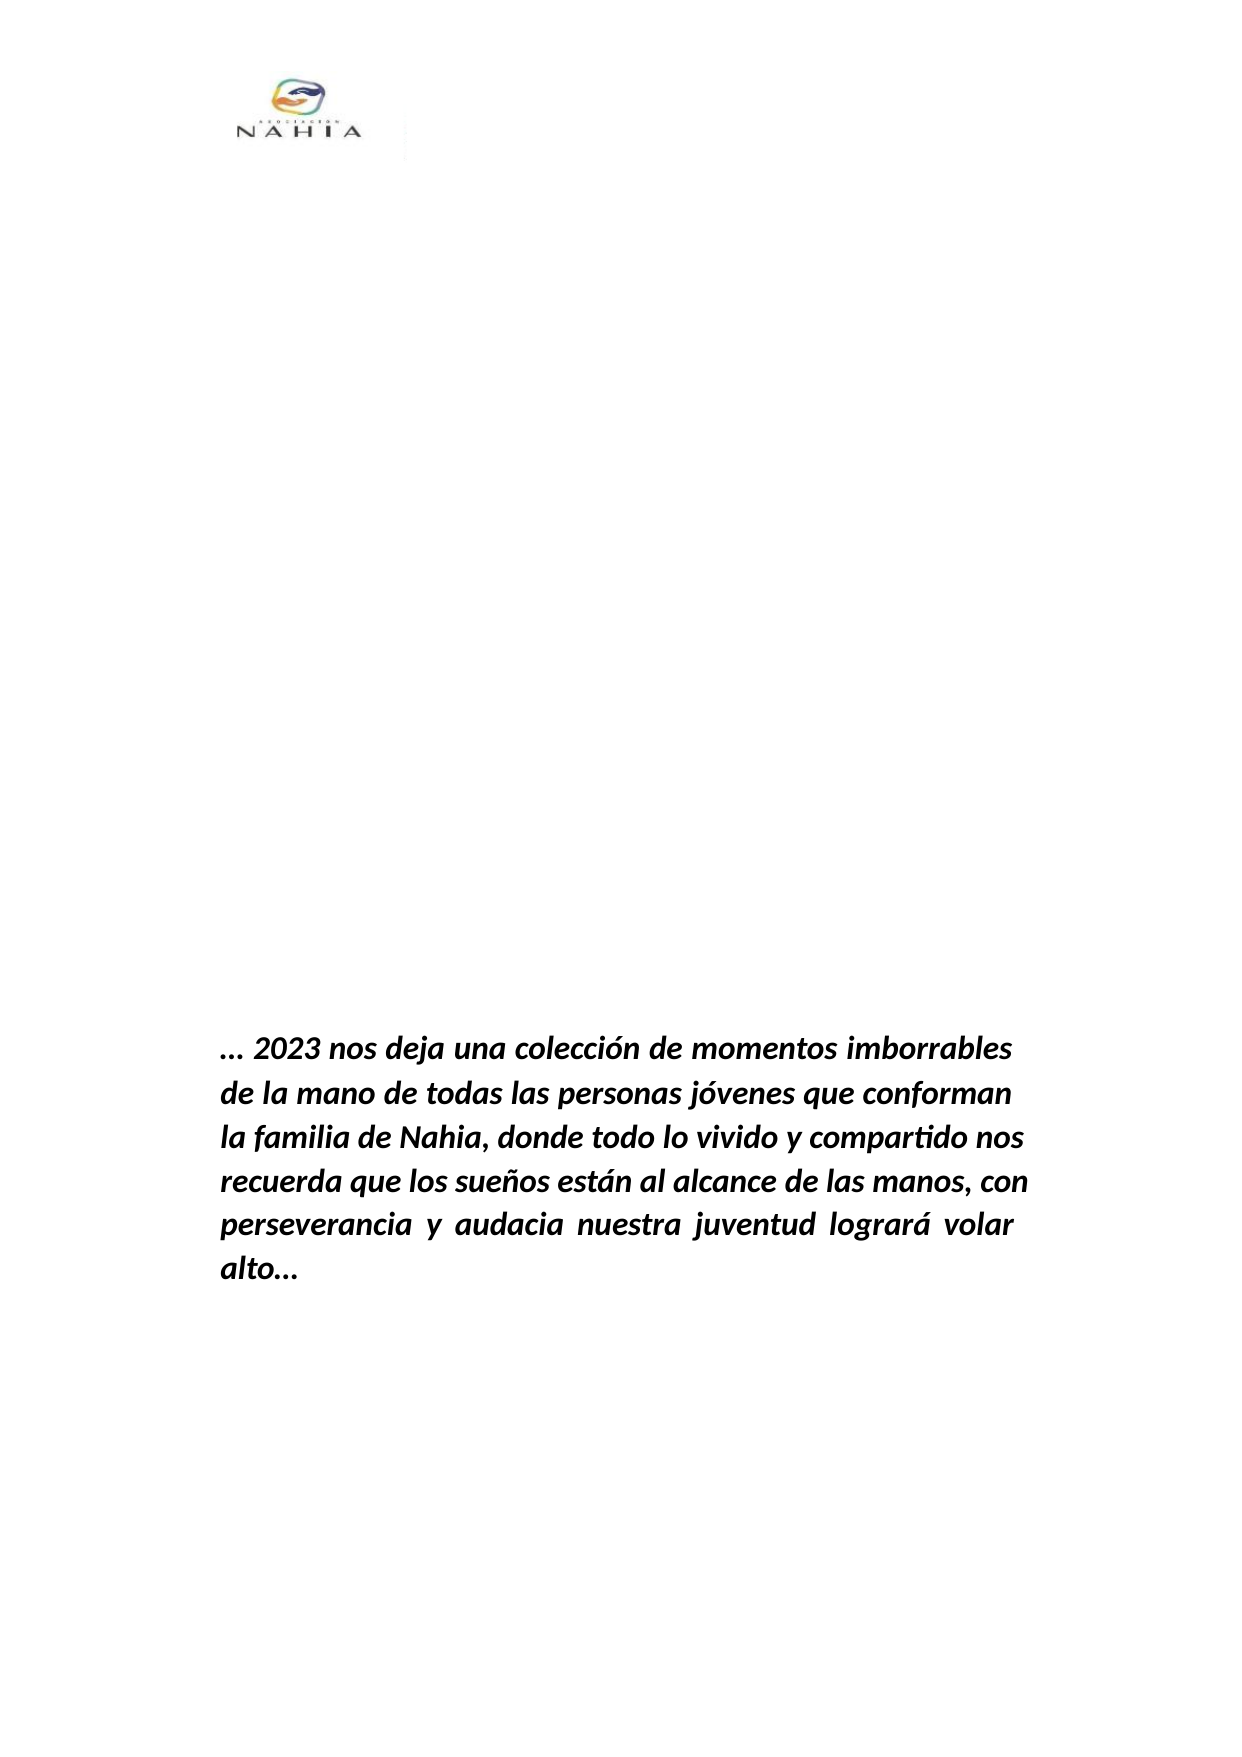

… 2023 nos deja una colección de momentos imborrables
de la mano de todas las personas jóvenes que conforman
la familia de Nahia, donde todo lo vivido y compartido nos
recuerda que los sueños están al alcance de las manos, con
perseverancia y audacia nuestra juventud logrará volar
alto…